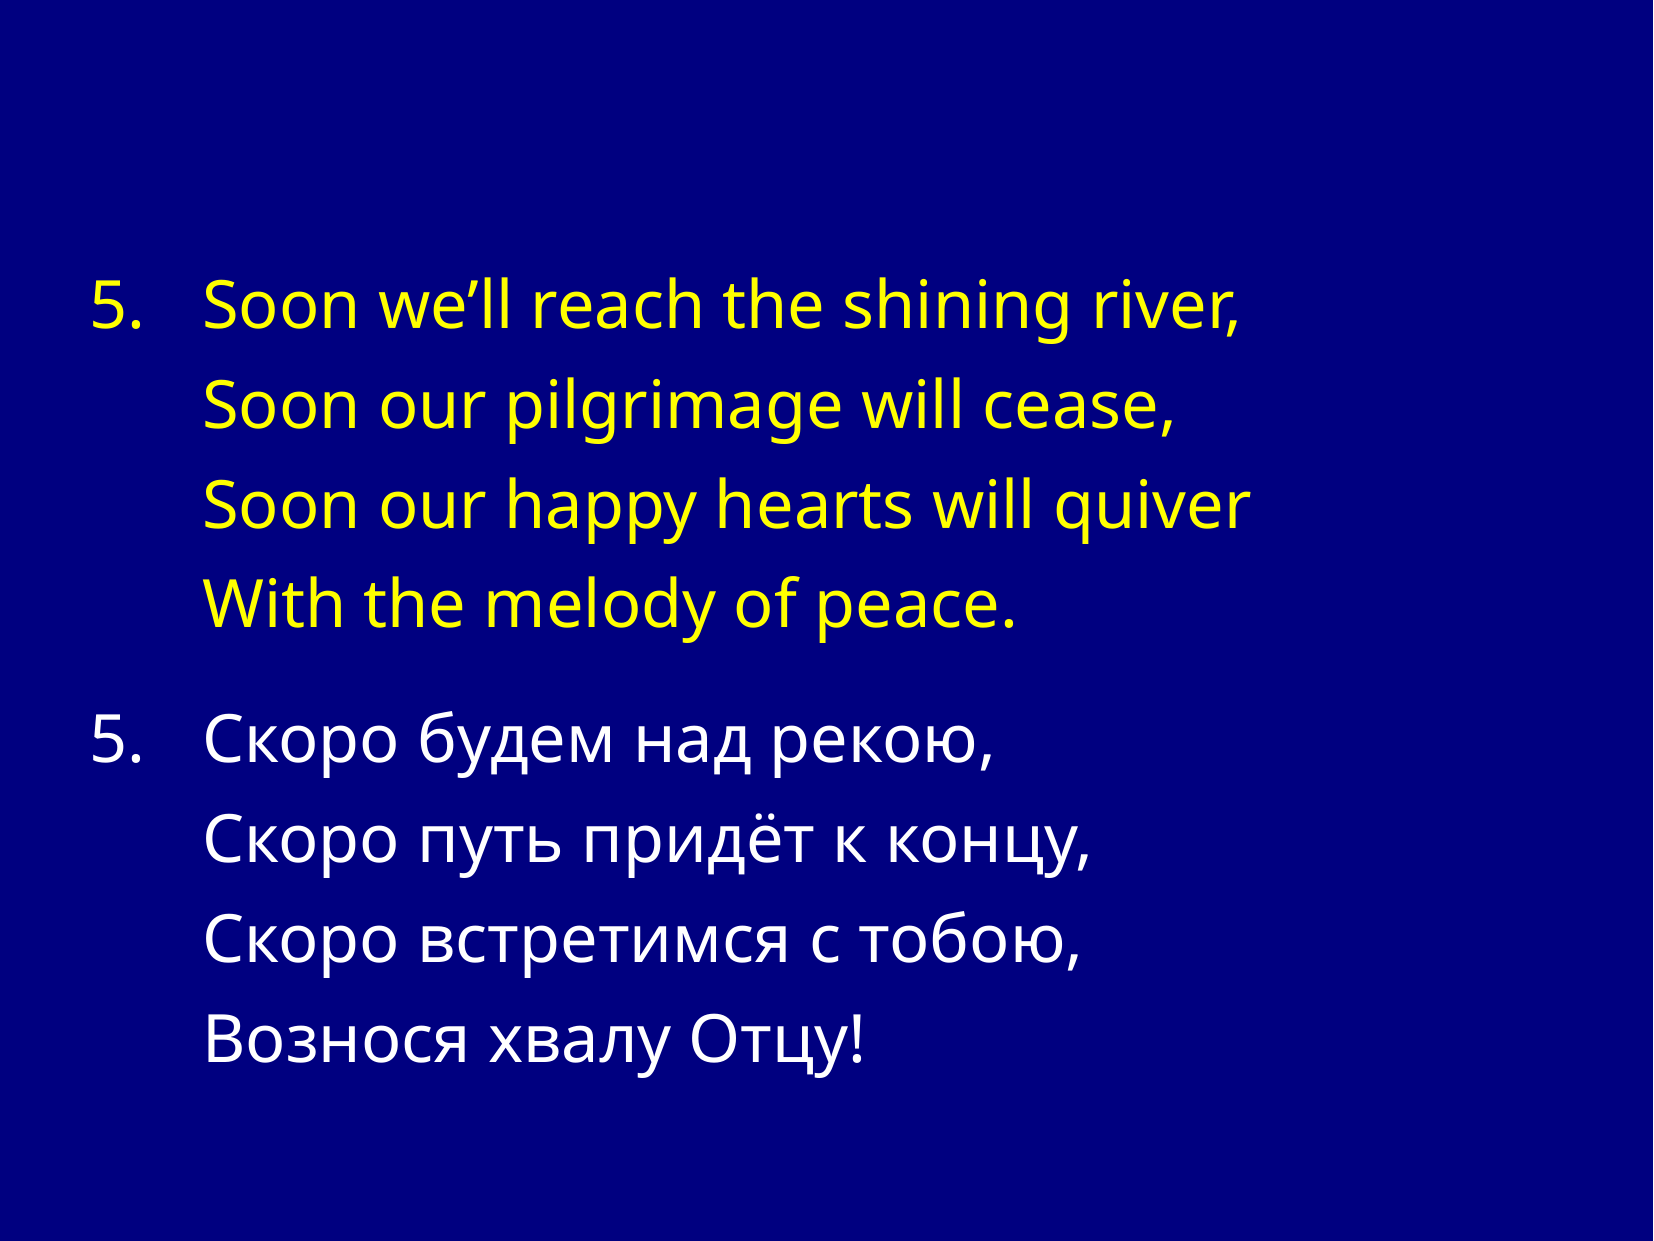

5.	Soon we’ll reach the shining river,
	Soon our pilgrimage will cease,
	Soon our happy hearts will quiver
	With the melody of peace.
5.	Скоро будем над рекою,
	Скоро путь придёт к концу,
	Скоро встретимся с тобою,
	Вознося хвалу Отцу!